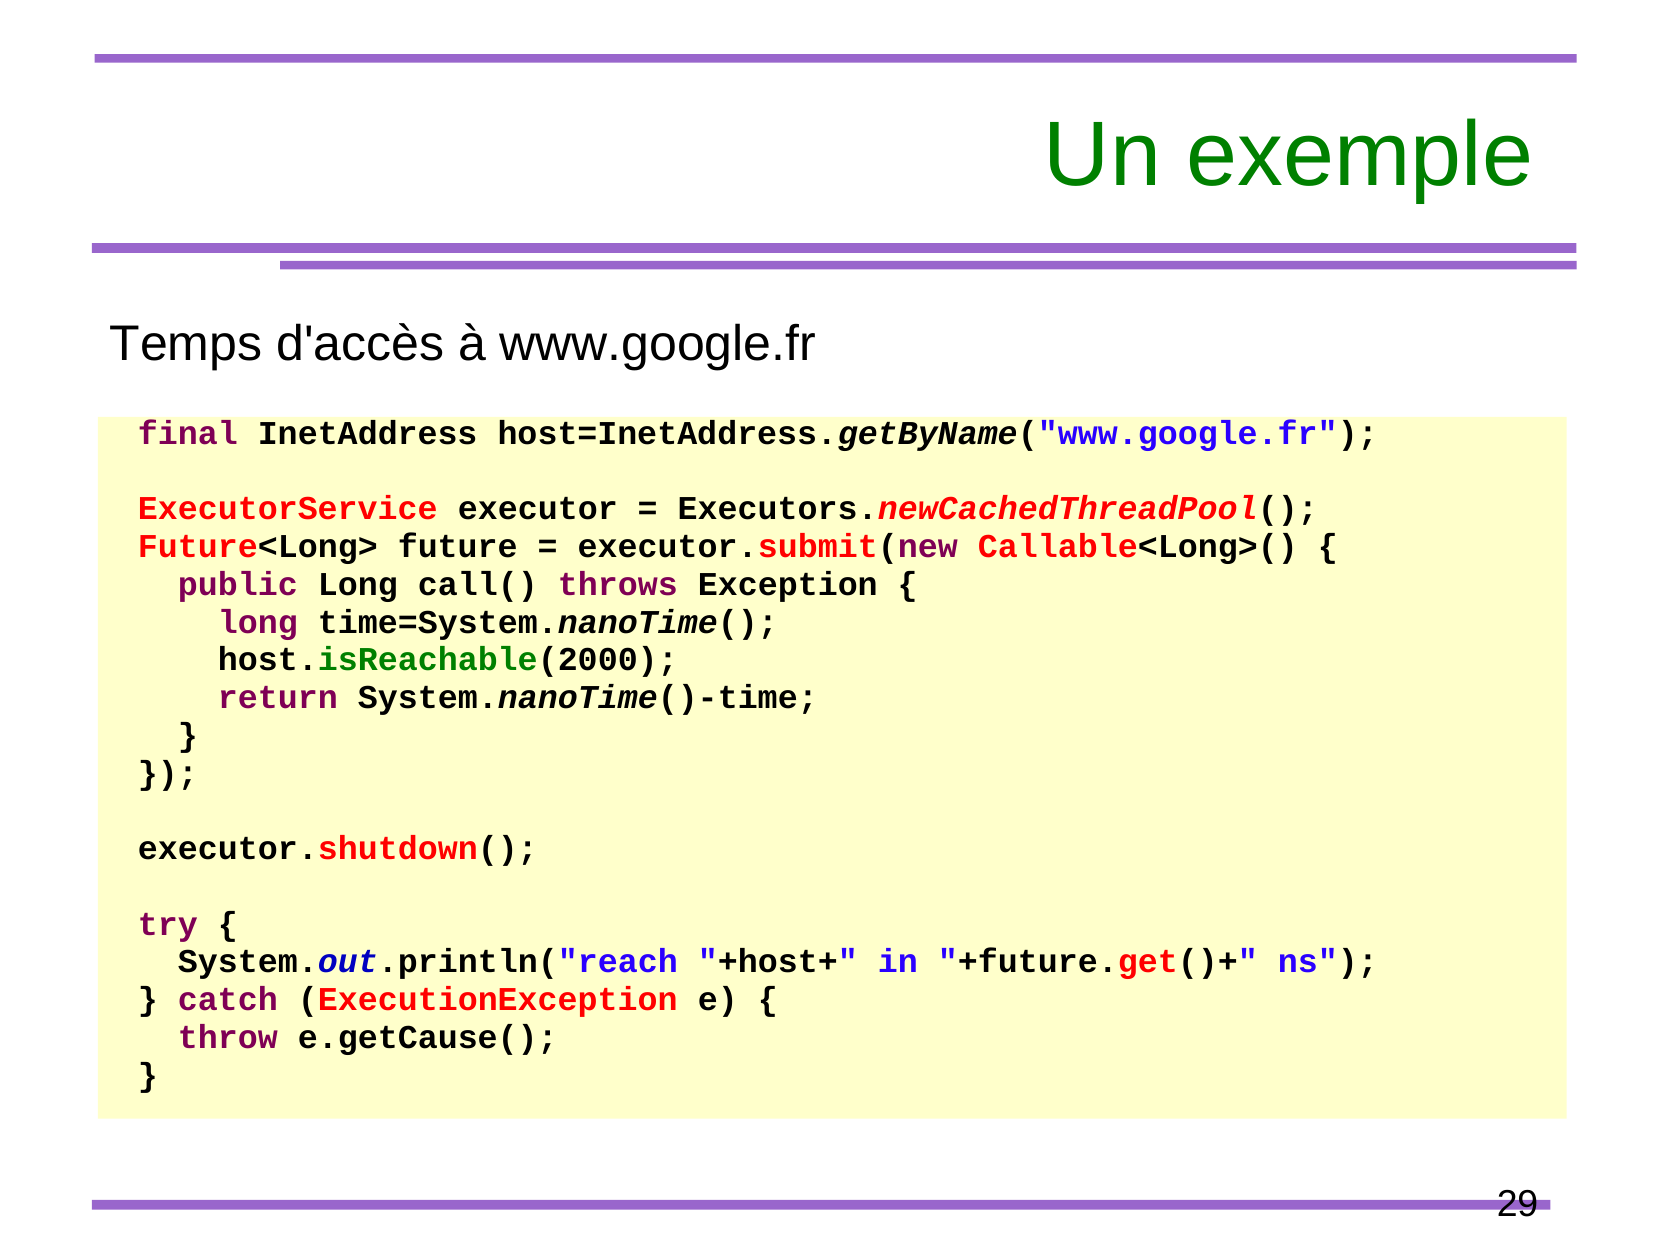

# Un exemple
Temps d'accès à www.google.fr
 final InetAddress host=InetAddress.getByName("www.google.fr");
 ExecutorService executor = Executors.newCachedThreadPool();
 Future<Long> future = executor.submit(new Callable<Long>() {
 public Long call() throws Exception {
 long time=System.nanoTime();
 host.isReachable(2000);
 return System.nanoTime()-time;
 }
 });
 executor.shutdown();
 try {
 System.out.println("reach "+host+" in "+future.get()+" ns");
 } catch (ExecutionException e) {
 throw e.getCause();
 }